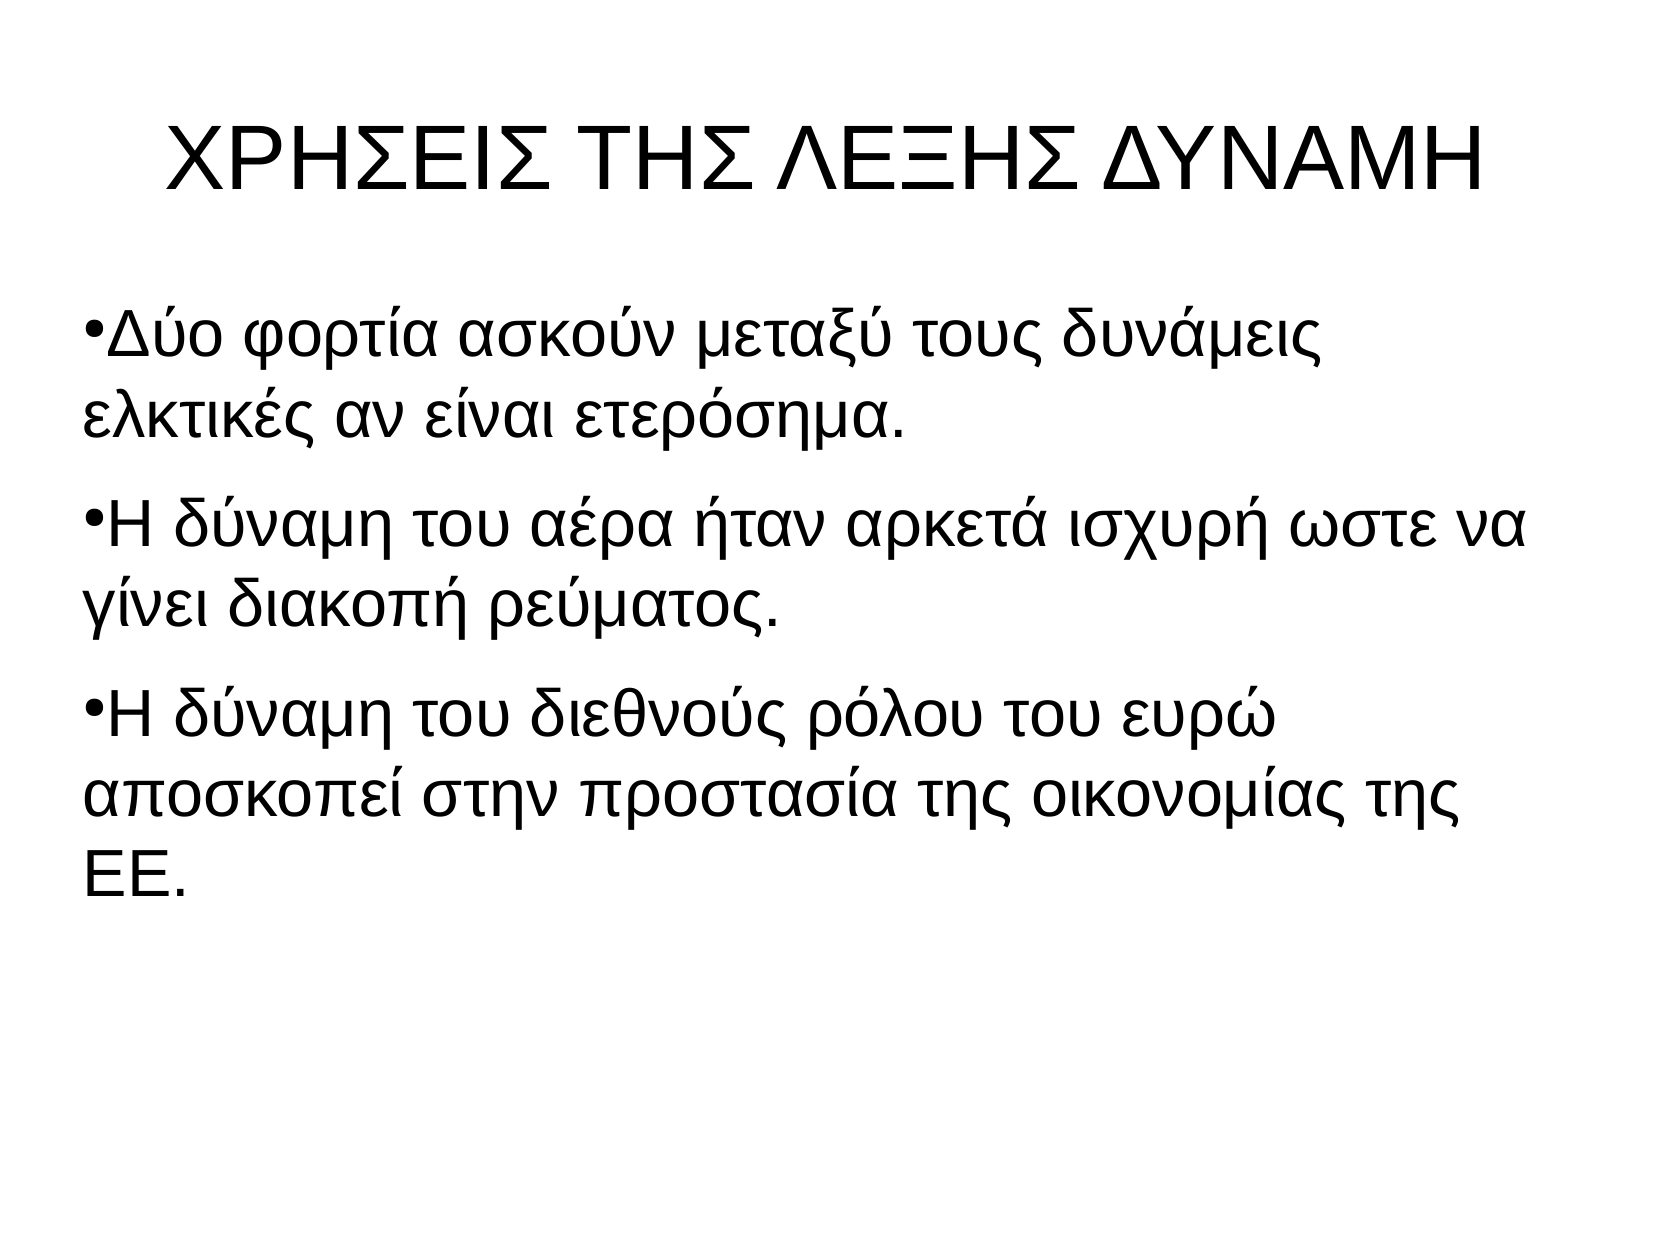

# ΧΡΗΣΕΙΣ ΤΗΣ ΛΕΞΗΣ ΔΥΝΑΜΗ
Δύο φορτία ασκούν μεταξύ τους δυνάμεις ελκτικές αν είναι ετερόσημα.
Η δύναμη του αέρα ήταν αρκετά ισχυρή ωστε να γίνει διακοπή ρεύματος.
Η δύναμη του διεθνούς ρόλου του ευρώ αποσκοπεί στην προστασία της οικονομίας της ΕΕ.